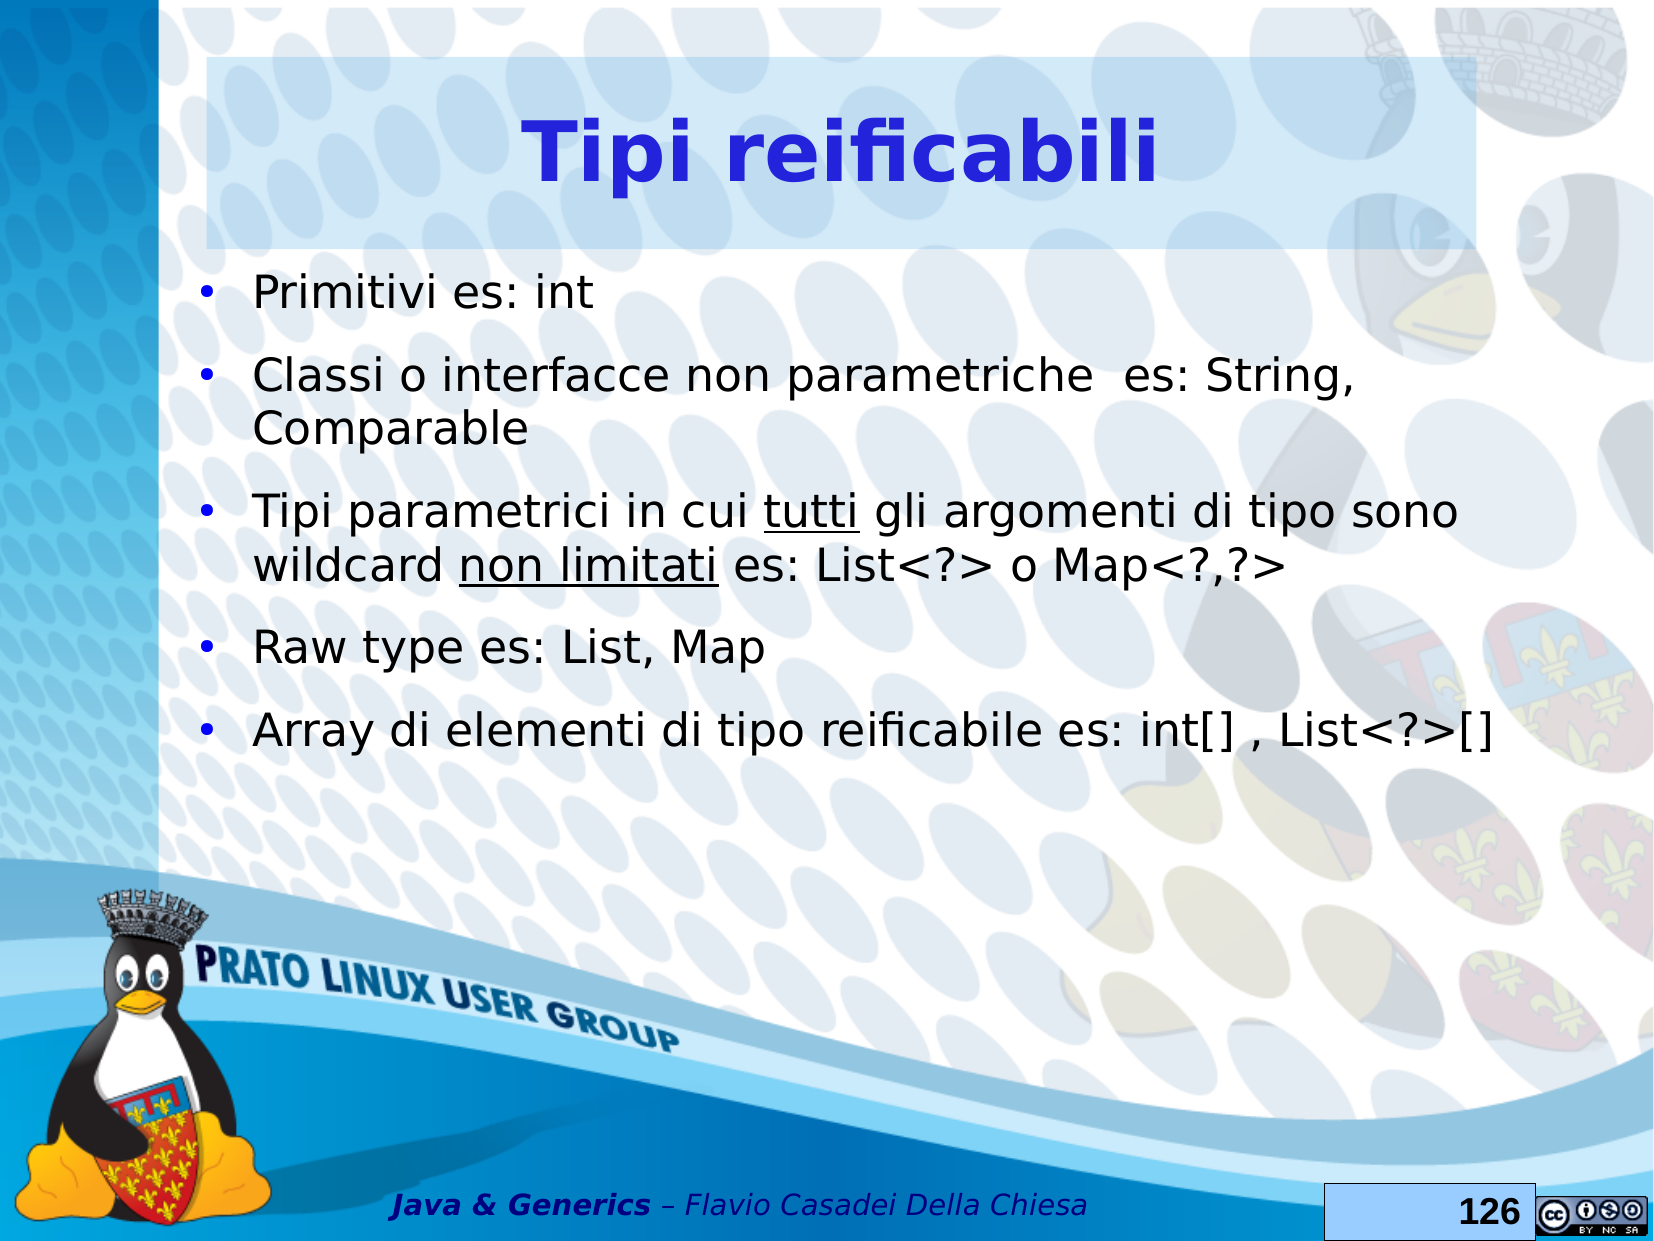

# Tipi reificabili
Primitivi es: int
Classi o interfacce non parametriche es: String, Comparable
Tipi parametrici in cui tutti gli argomenti di tipo sono wildcard non limitati es: List<?> o Map<?,?>
Raw type es: List, Map
Array di elementi di tipo reificabile es: int[] , List<?>[]